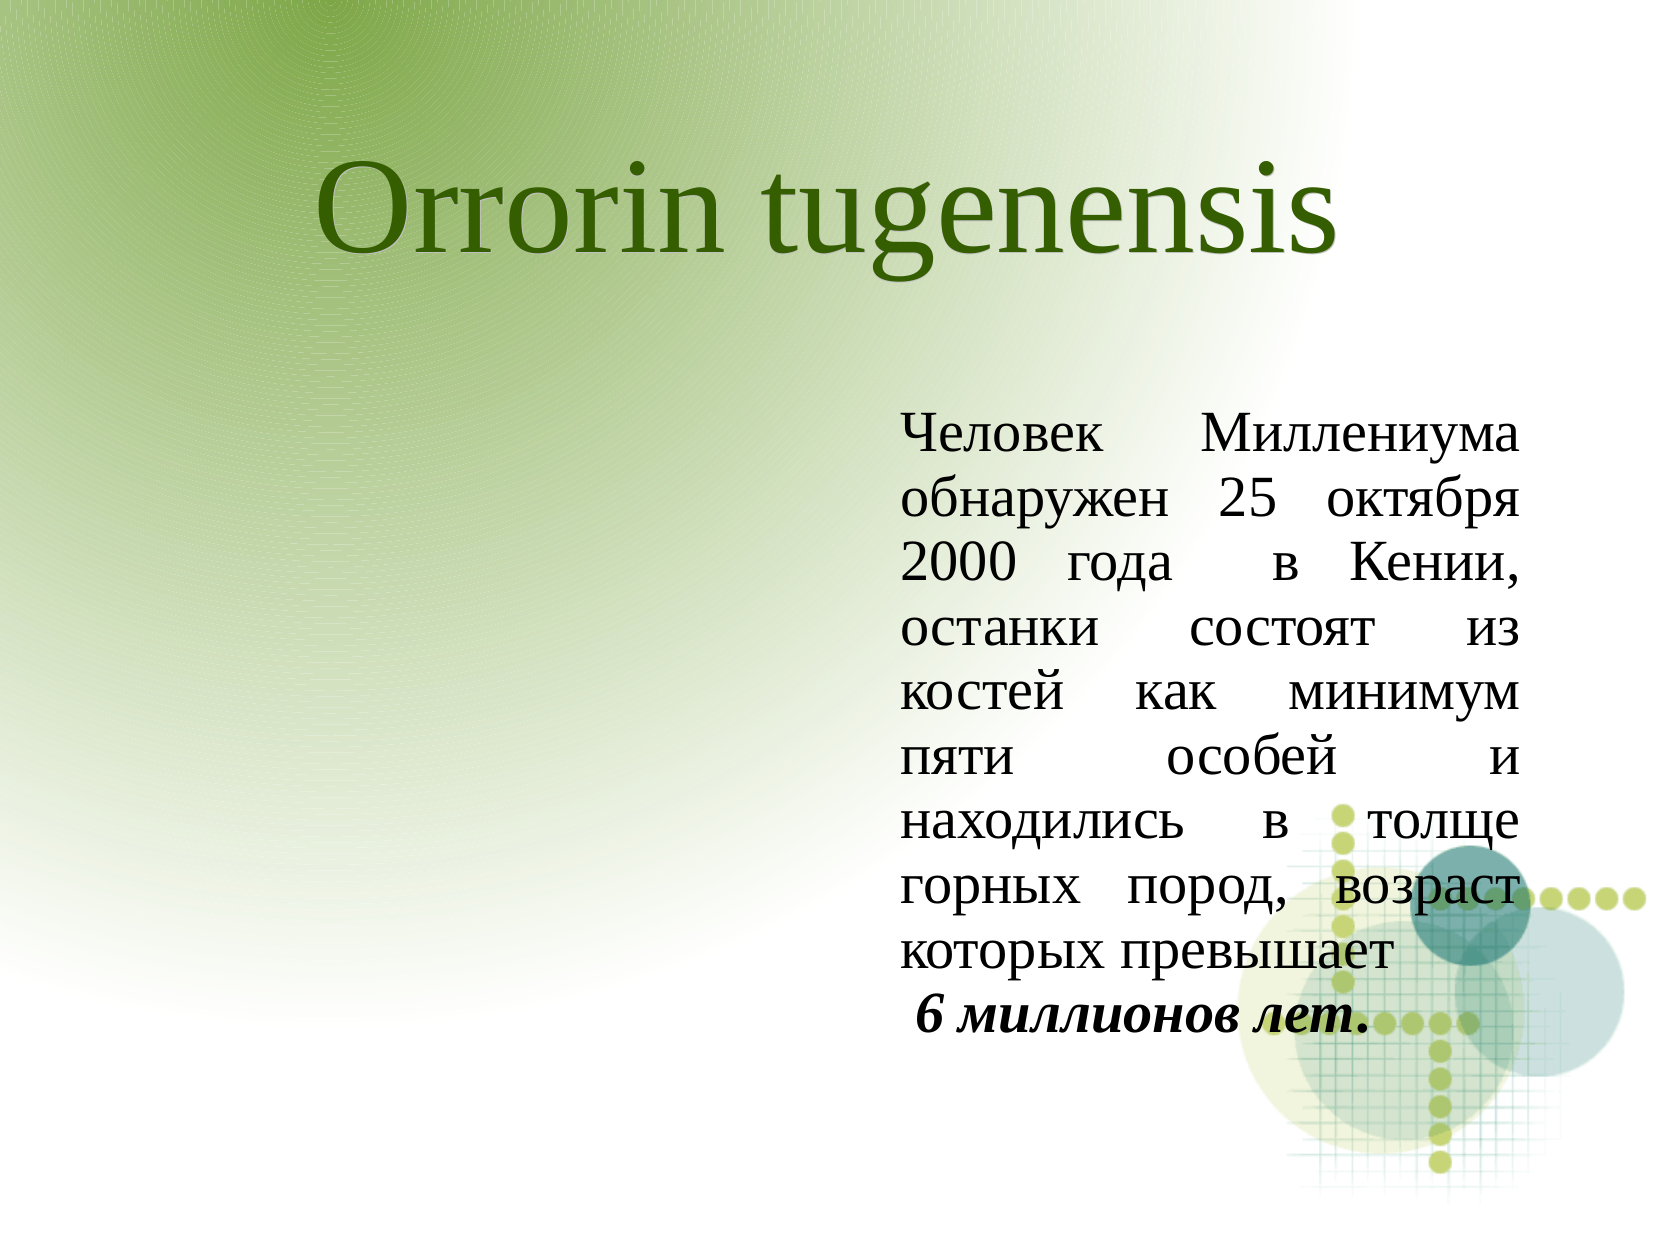

# Orrorin tugenensis
Человек Миллениума обнаружен 25 октября 2000 года в Кении, останки состоят из костей как минимум пяти особей и находились в толще горных пород, возраст которых превышает
 6 миллионов лет.